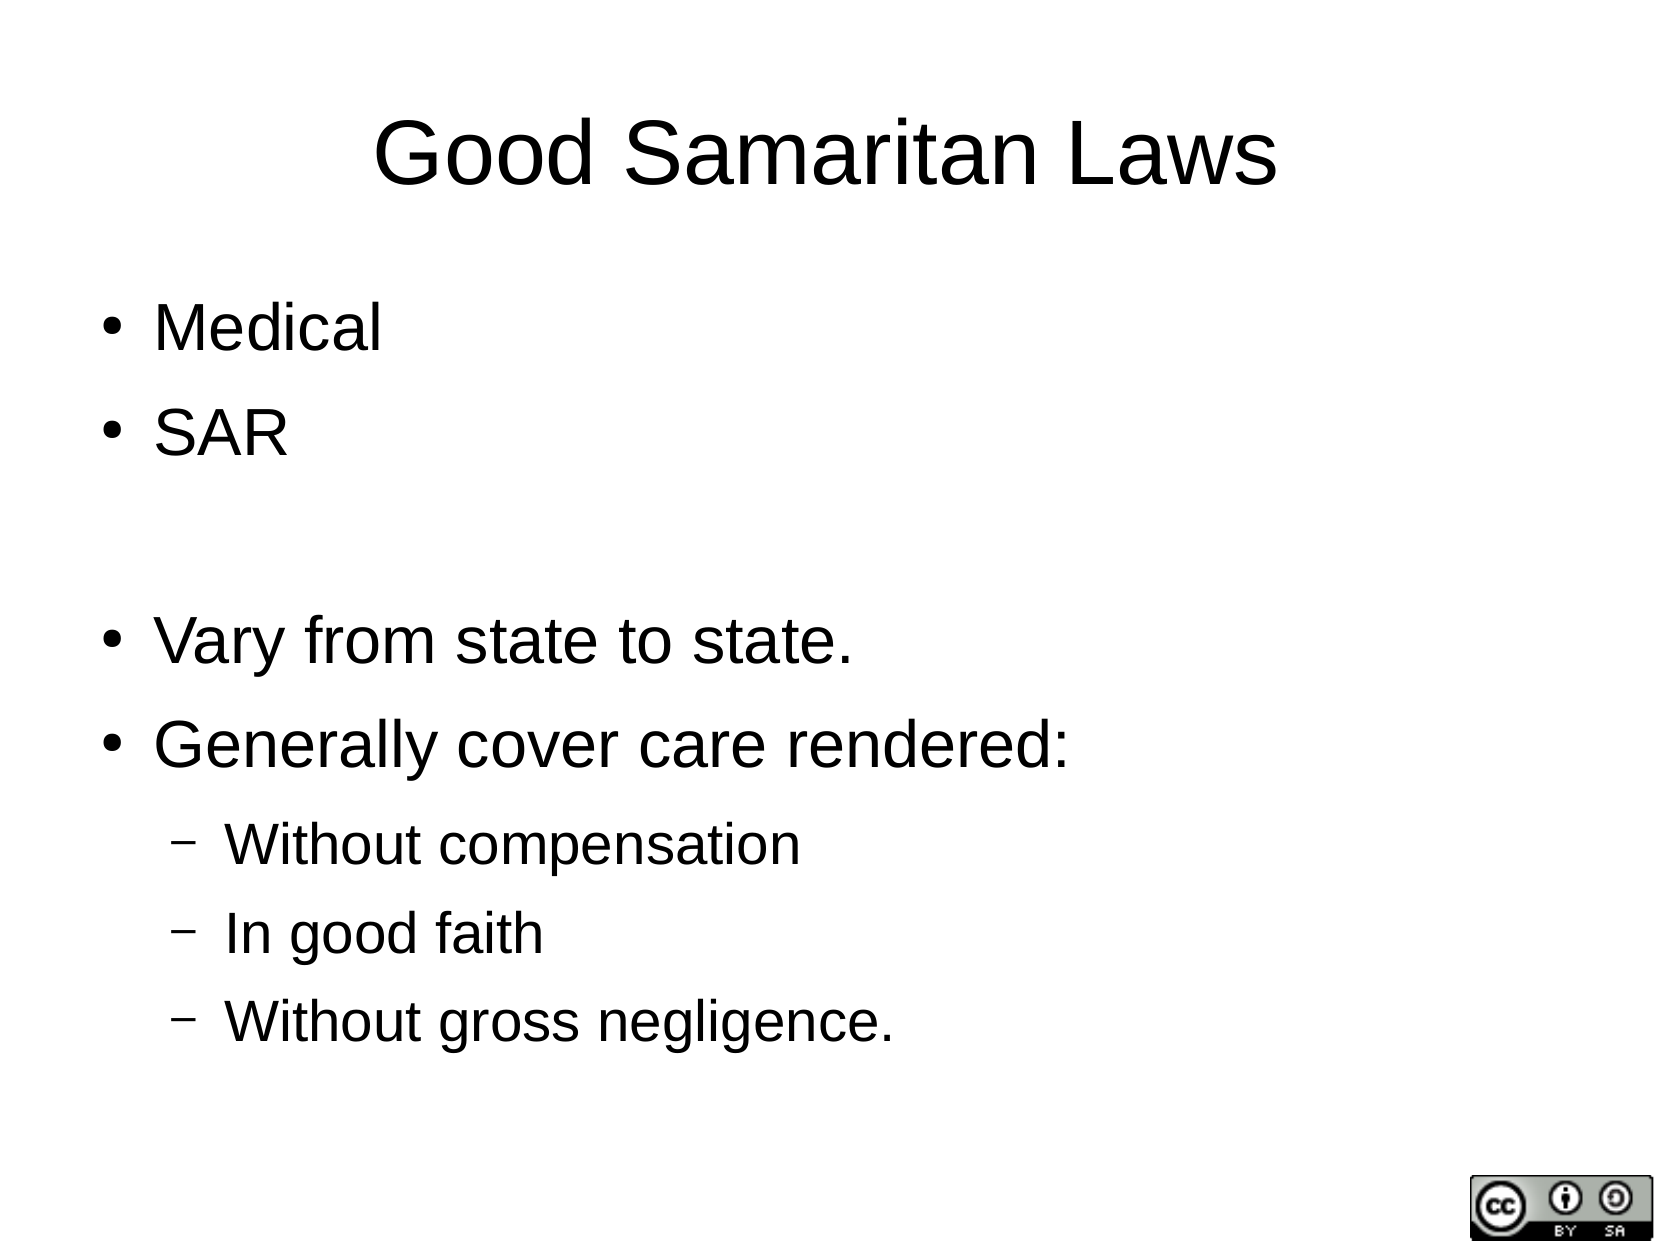

# Good Samaritan Laws
Medical
SAR
Vary from state to state.
Generally cover care rendered:
Without compensation
In good faith
Without gross negligence.